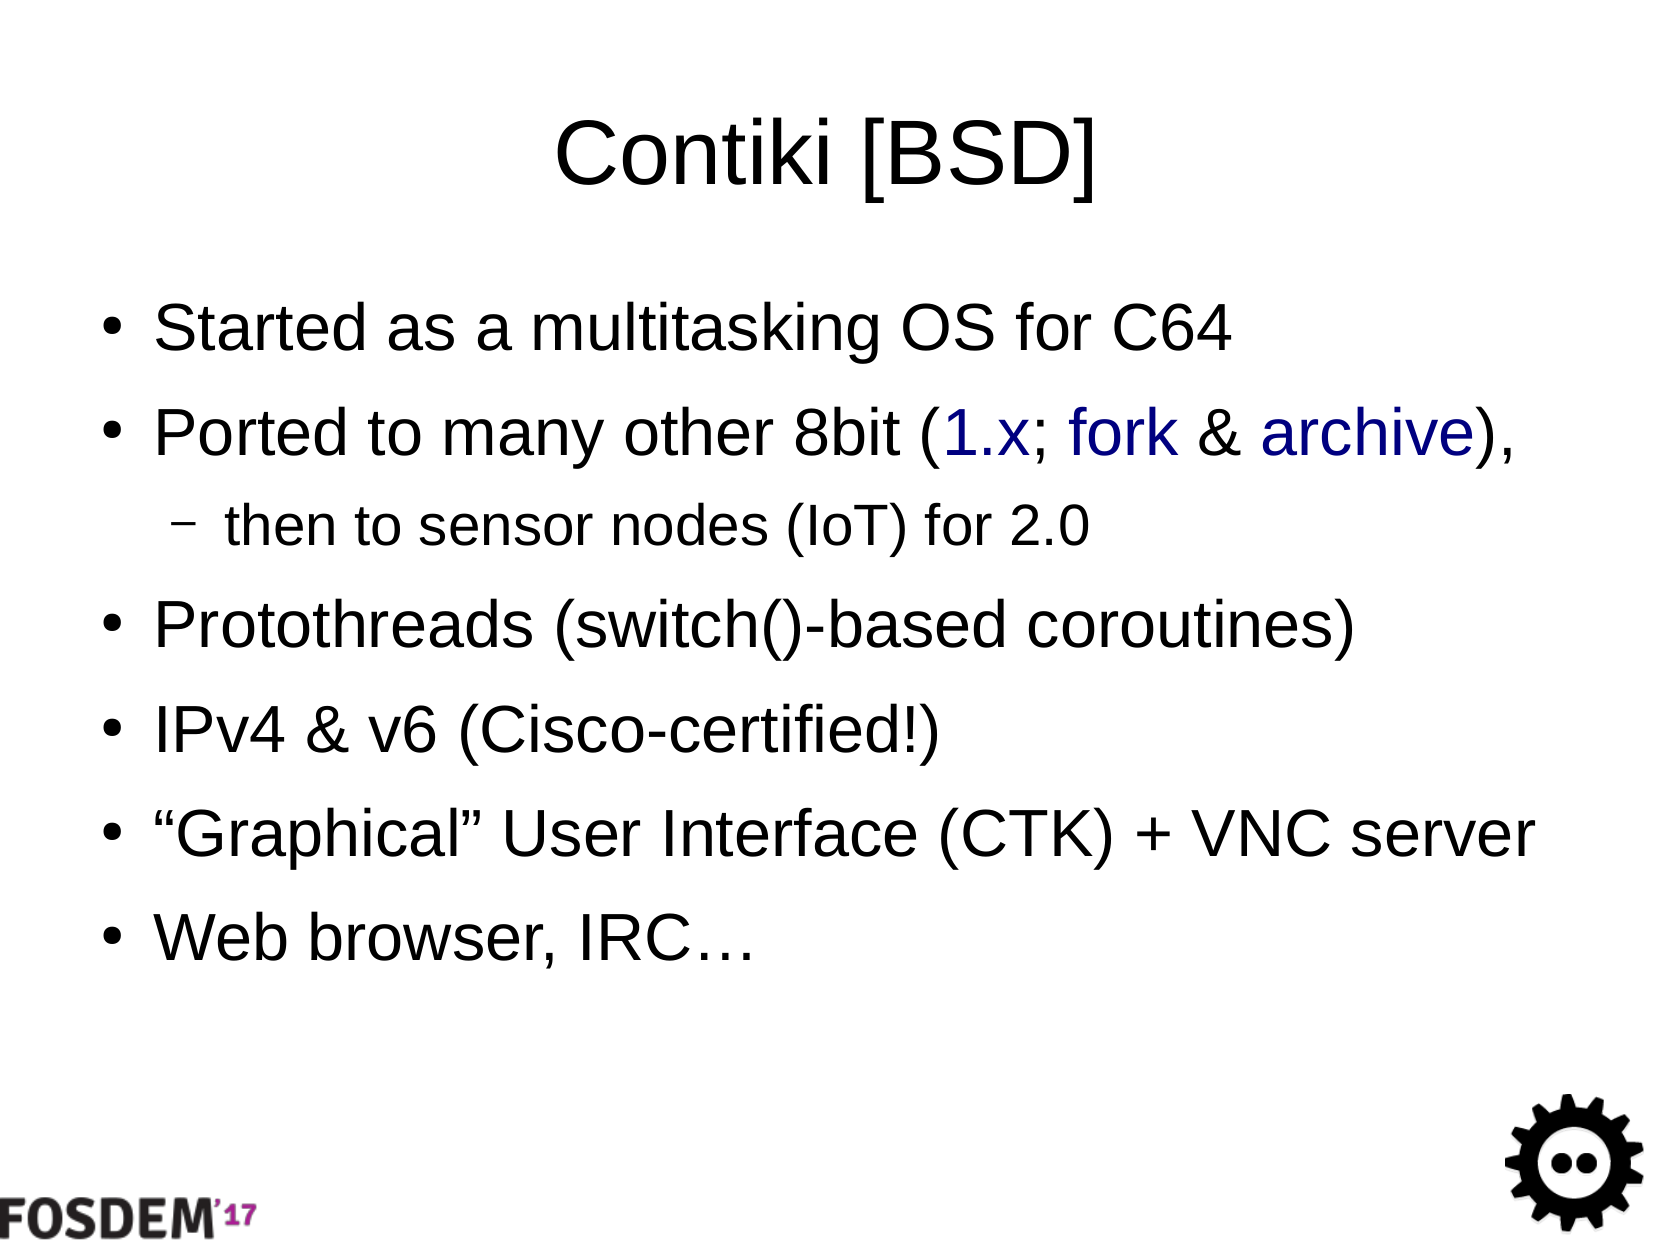

# Contiki [BSD]
Started as a multitasking OS for C64
Ported to many other 8bit (1.x; fork & archive),
then to sensor nodes (IoT) for 2.0
Protothreads (switch()-based coroutines)
IPv4 & v6 (Cisco-certified!)
“Graphical” User Interface (CTK) + VNC server
Web browser, IRC…